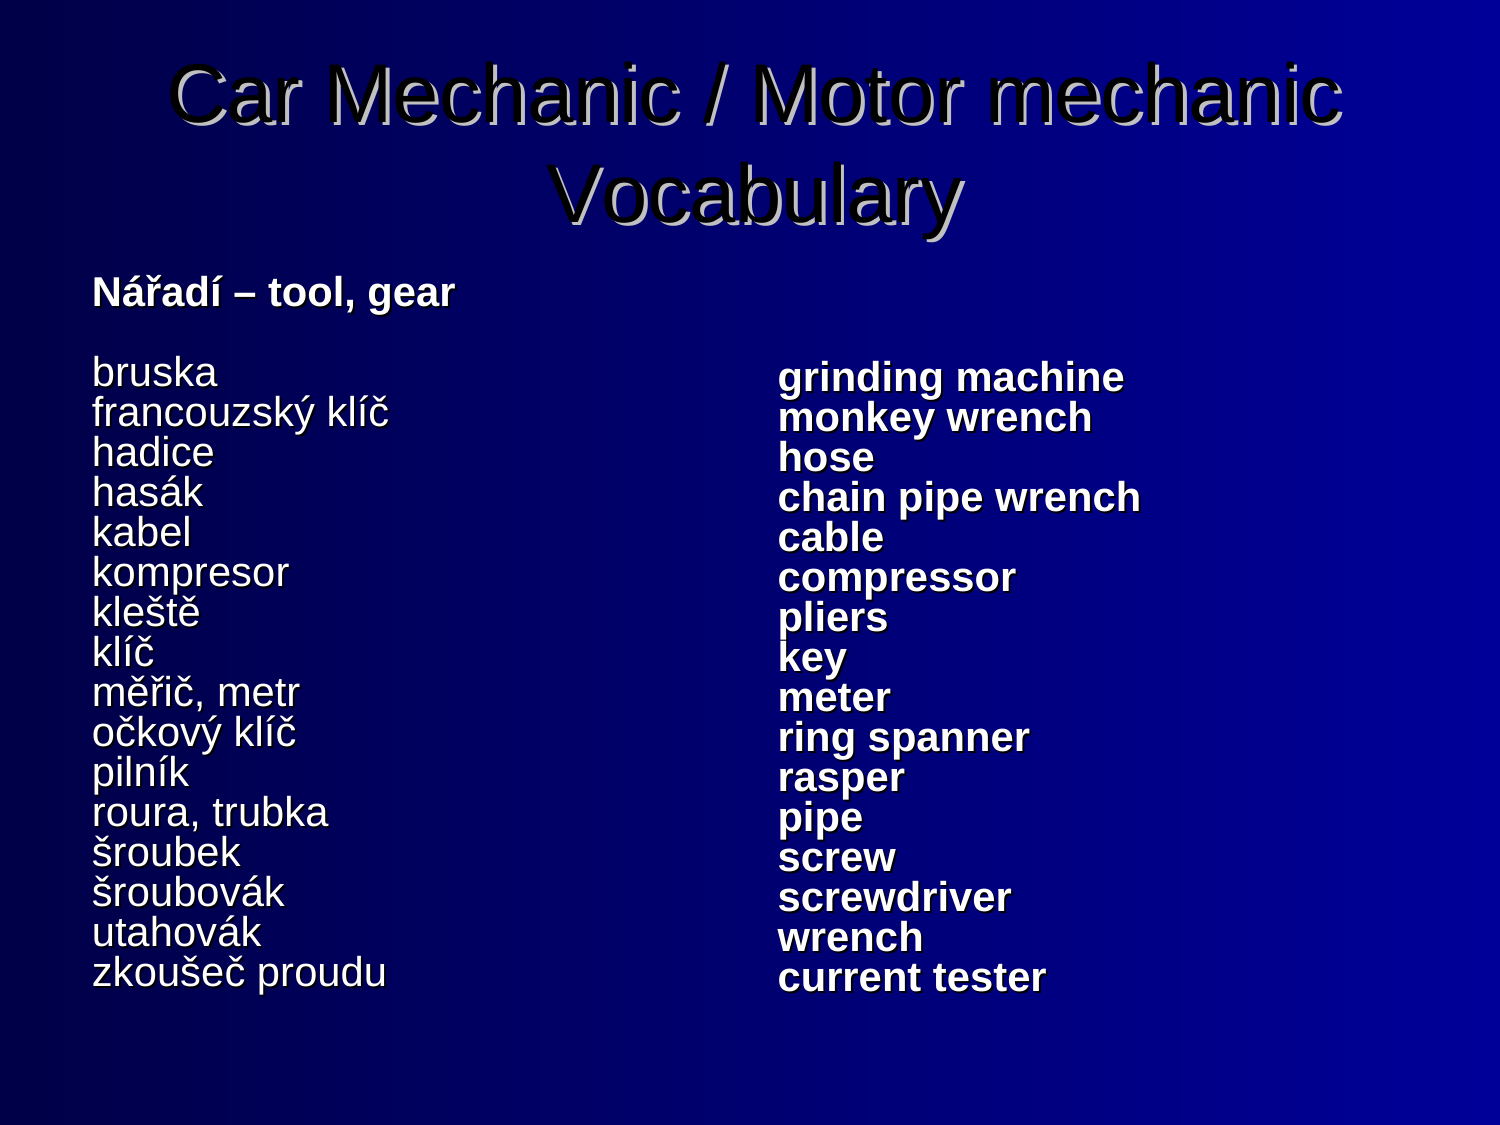

# Car Mechanic / Motor mechanic Vocabulary
grinding machine
monkey wrench
hose
chain pipe wrench
cable
compressor
pliers
key
meter
ring spanner
rasper
pipe
screw
screwdriver
wrench
current tester
Nářadí – tool, gear
bruska
francouzský klíč
hadice
hasák
kabel
kompresor
kleště
klíč
měřič, metr
očkový klíč
pilník
roura, trubka
šroubek
šroubovák
utahovák
zkoušeč proudu